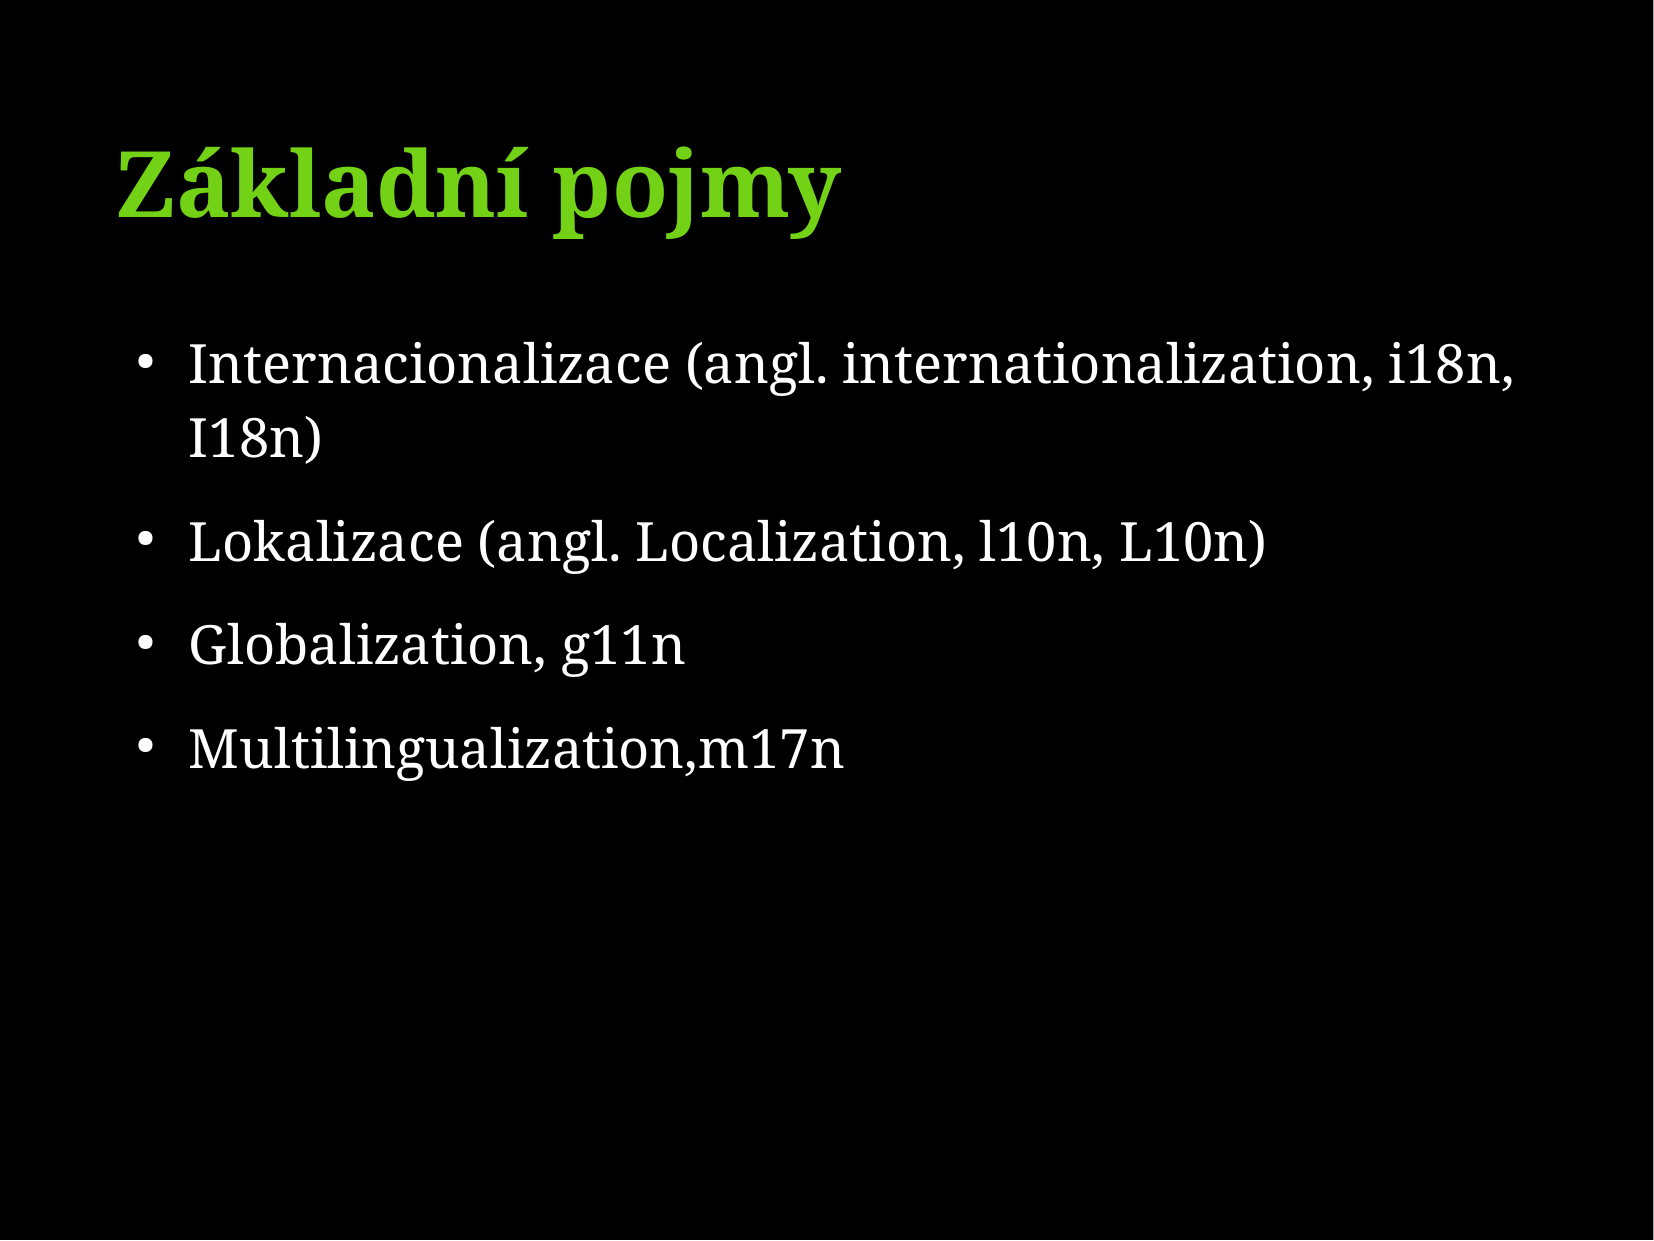

# Základní pojmy
Internacionalizace (angl. internationalization, i18n, I18n)
Lokalizace (angl. Localization, l10n, L10n)
Globalization, g11n
Multilingualization,m17n